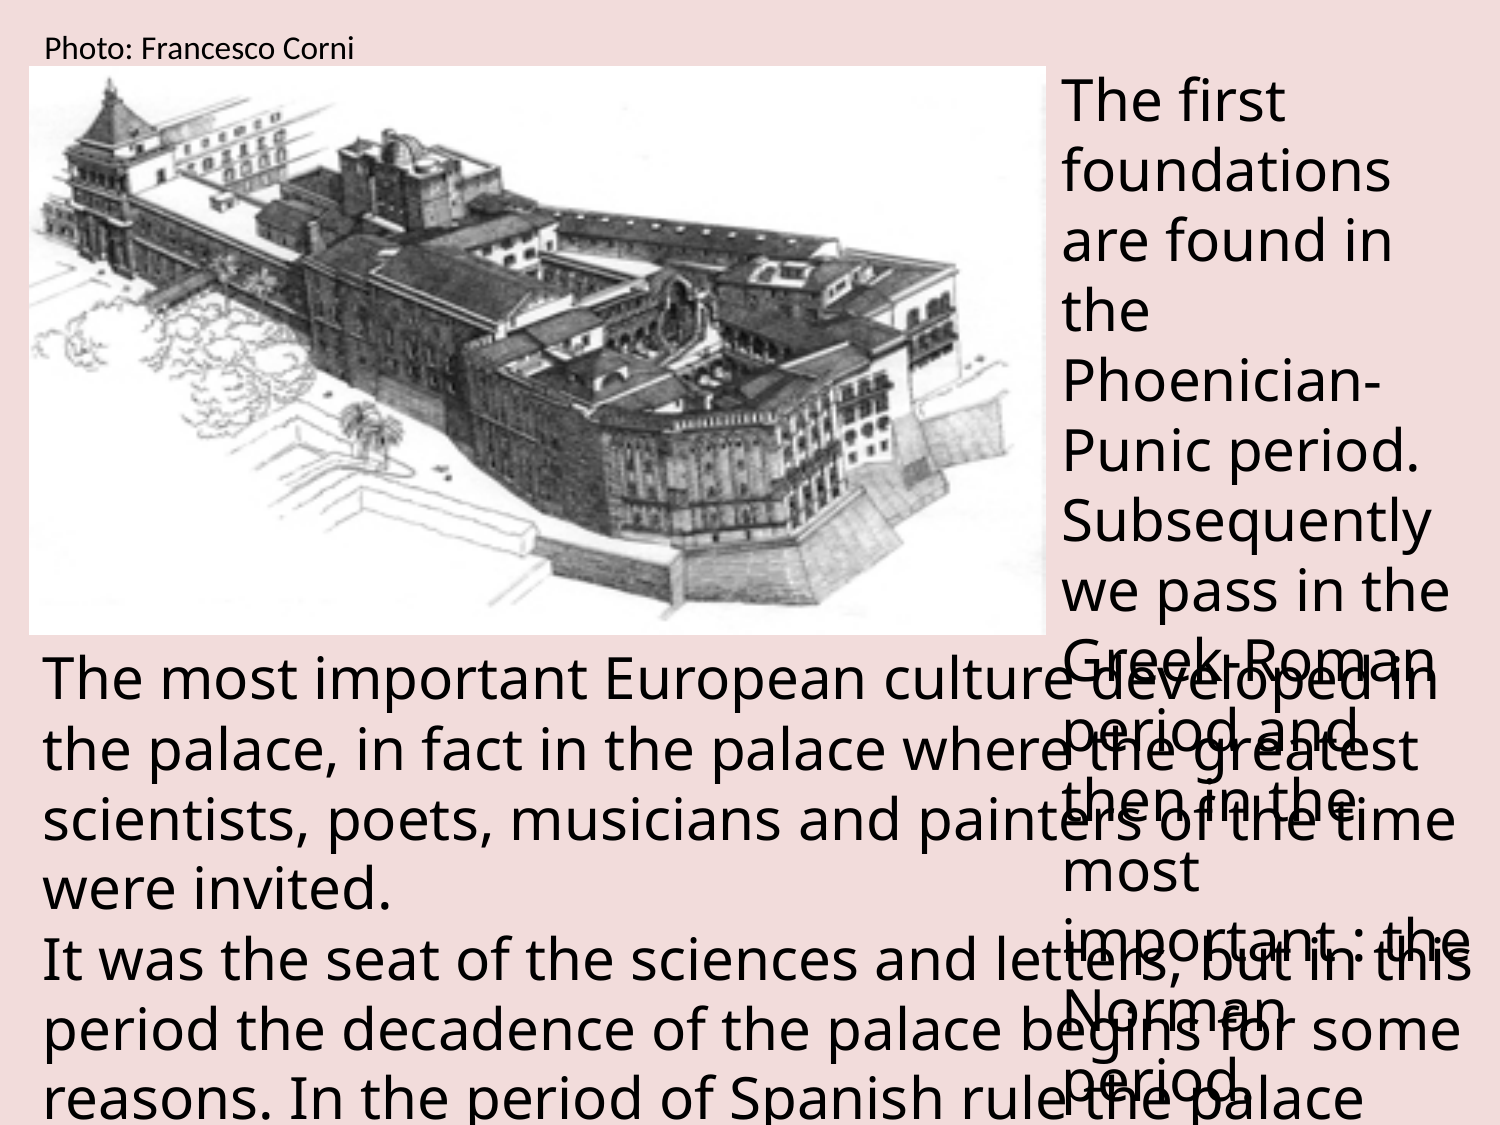

Photo: Francesco Corni
The first foundations are found in the Phoenician-Punic period.
Subsequently we pass in the Greek-Roman period and then in the most important : the Norman period.
The most important European culture developed in the palace, in fact in the palace where the greatest scientists, poets, musicians and painters of the time were invited.
It was the seat of the sciences and letters, but in this period the decadence of the palace begins for some reasons. In the period of Spanish rule the palace became Inquisition Court. During the Bourbon period it was tried to make the structure more elegant and graceful. In 1947 it is called “The Norman Palace” and it becomes the seat of the Parliament of Sicily and of the Astronomical Observatory of Palermo.